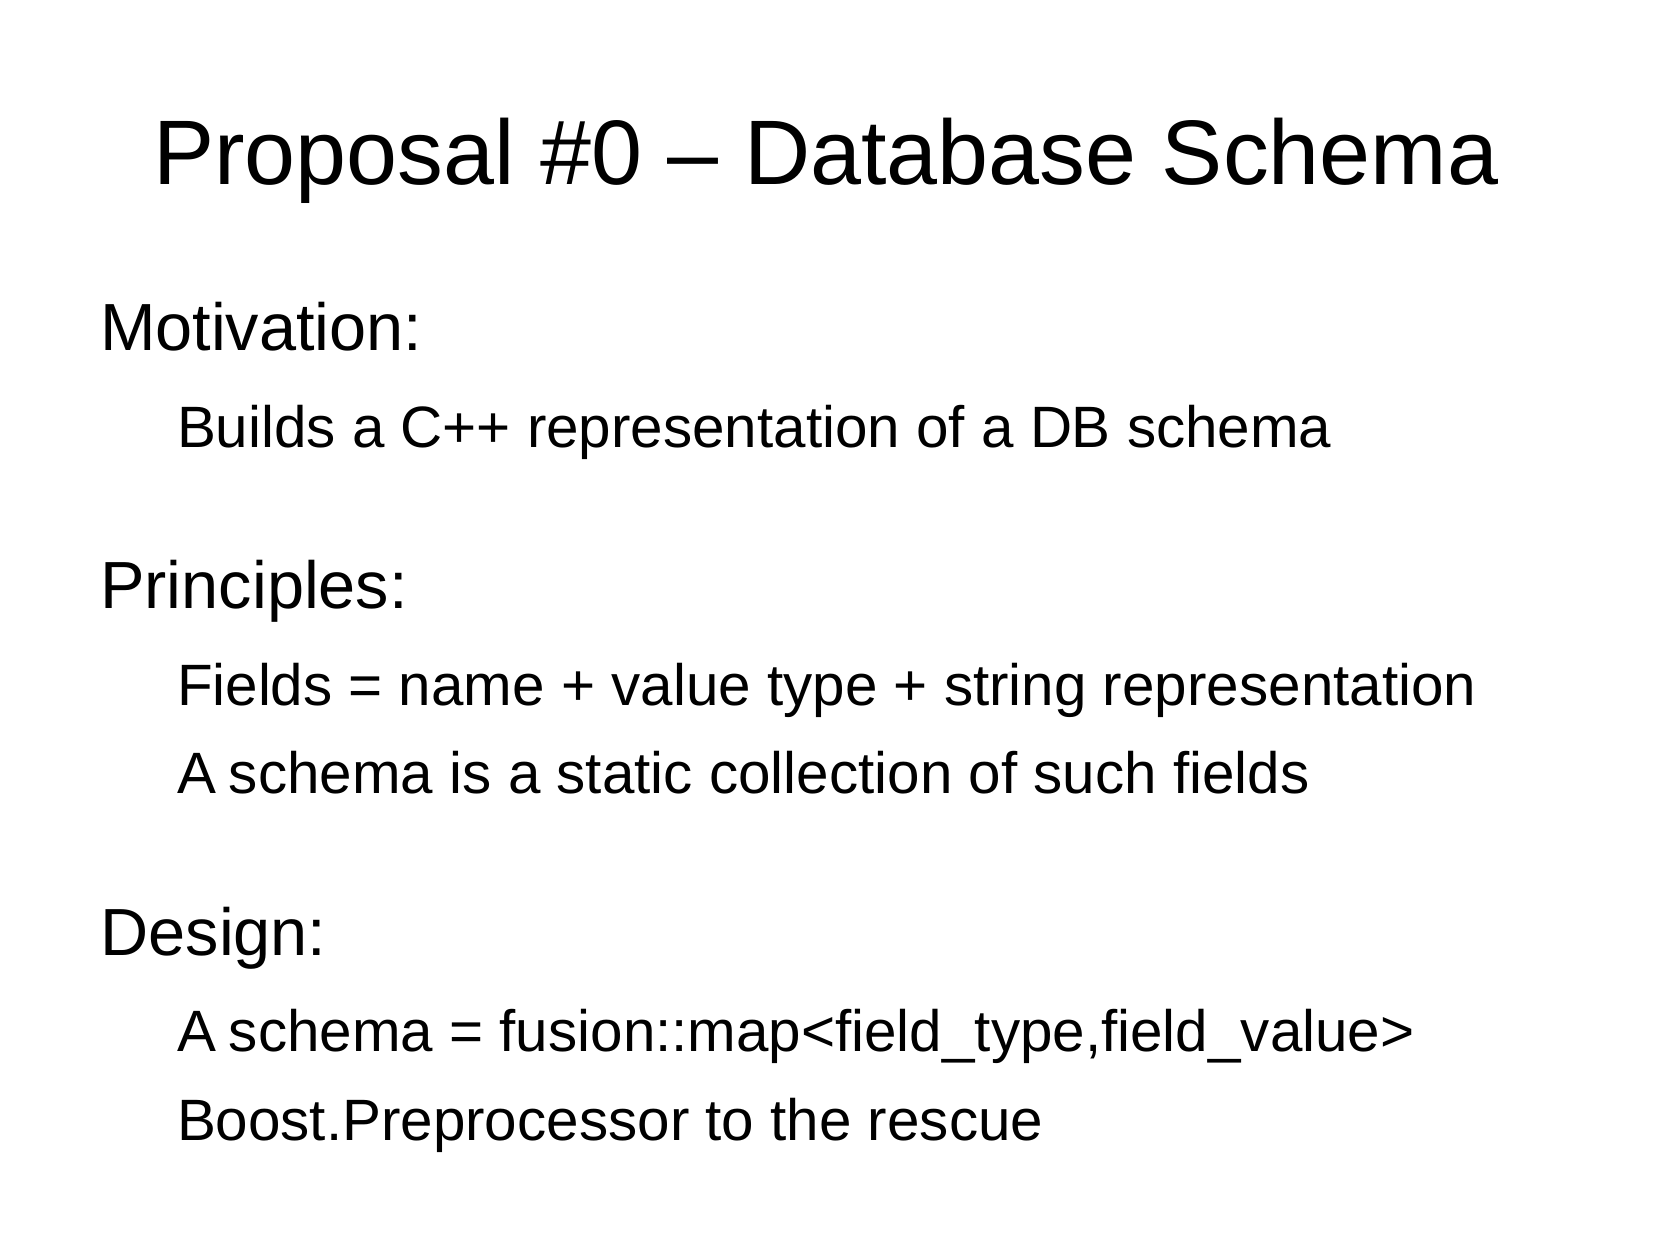

# Proposal #0 – Database Schema
Motivation:
Builds a C++ representation of a DB schema
Principles:
Fields = name + value type + string representation
A schema is a static collection of such fields
Design:
A schema = fusion::map<field_type,field_value>
Boost.Preprocessor to the rescue